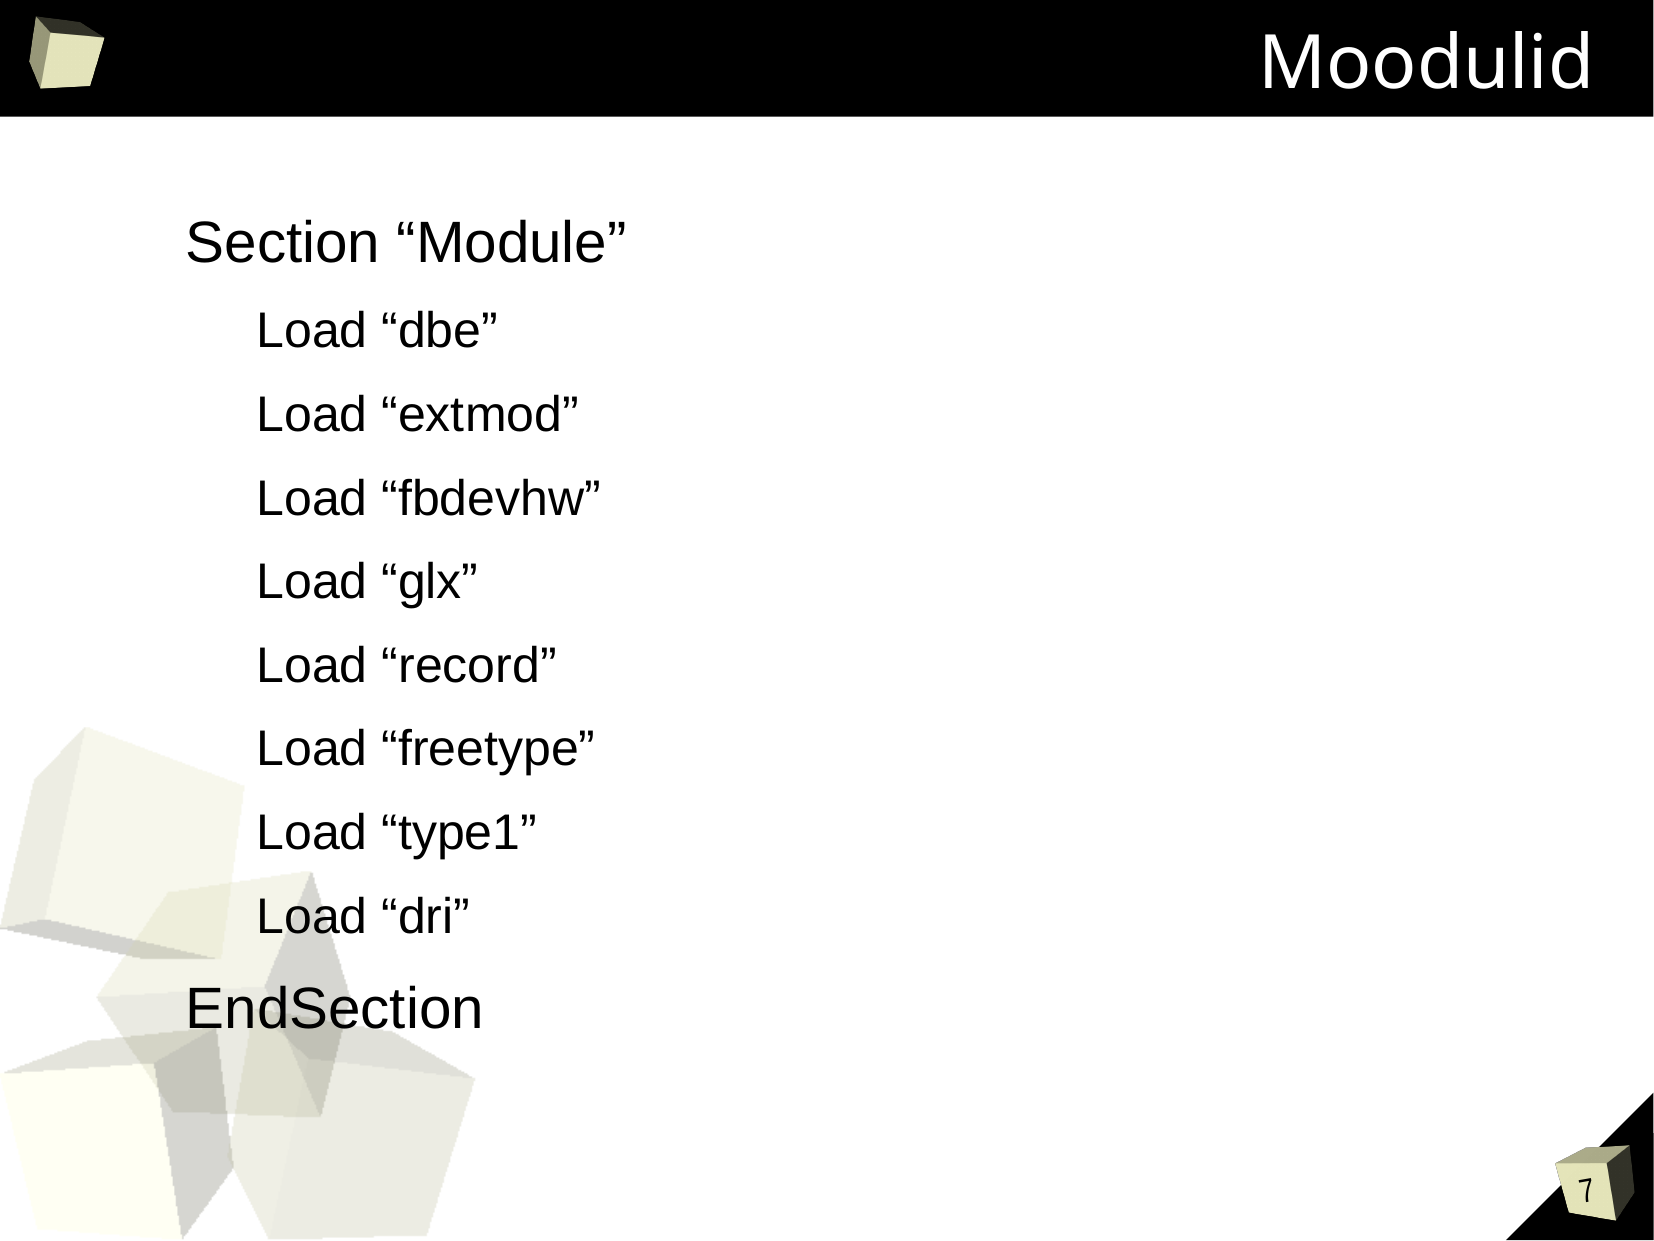

# Moodulid
Section “Module”
Load “dbe”
Load “extmod”
Load “fbdevhw”
Load “glx”
Load “record”
Load “freetype”
Load “type1”
Load “dri”
EndSection